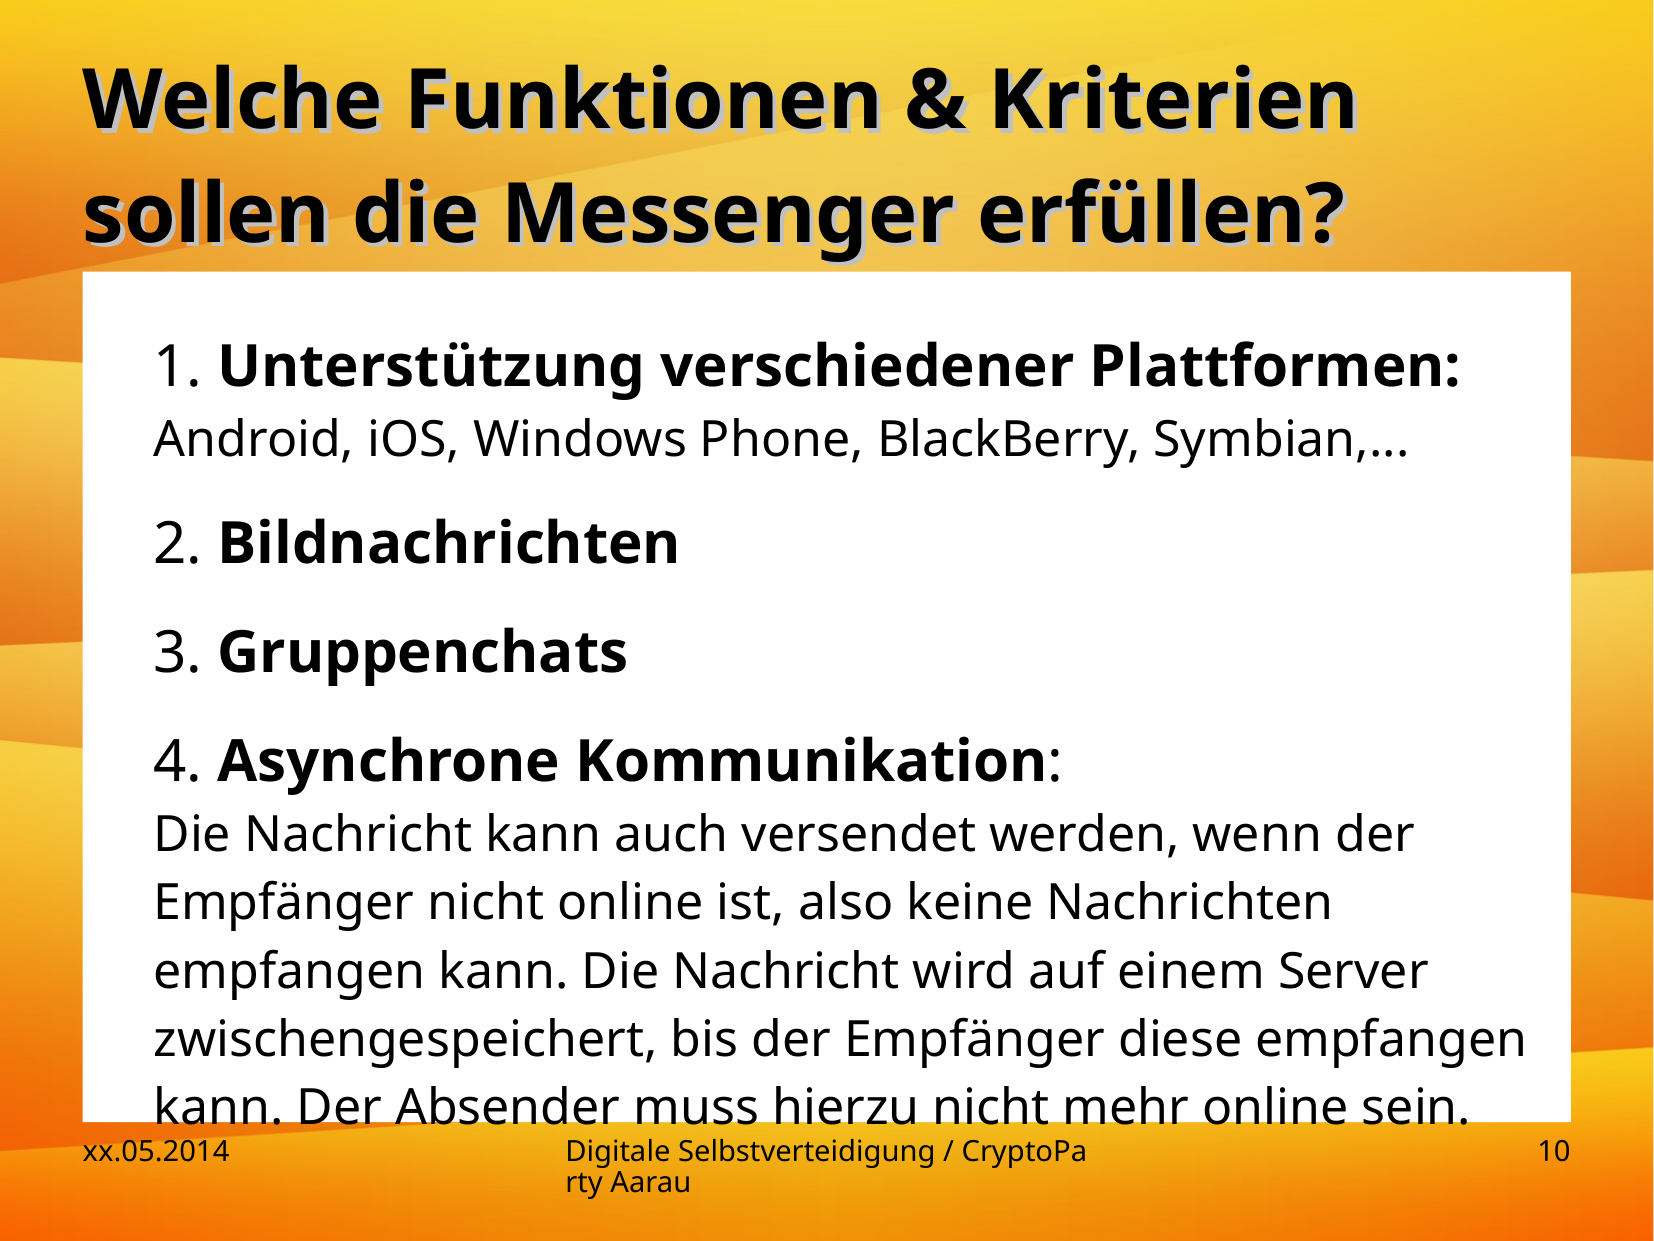

# Welche Funktionen & Kriterien sollen die Messenger erfüllen?
1. Unterstützung verschiedener Plattformen:
Android, iOS, Windows Phone, BlackBerry, Symbian,...
2. Bildnachrichten
3. Gruppenchats
4. Asynchrone Kommunikation:
Die Nachricht kann auch versendet werden, wenn der Empfänger nicht online ist, also keine Nachrichten empfangen kann. Die Nachricht wird auf einem Server zwischengespeichert, bis der Empfänger diese empfangen kann. Der Absender muss hierzu nicht mehr online sein.
xx.05.2014
Digitale Selbstverteidigung / CryptoParty Aarau
10